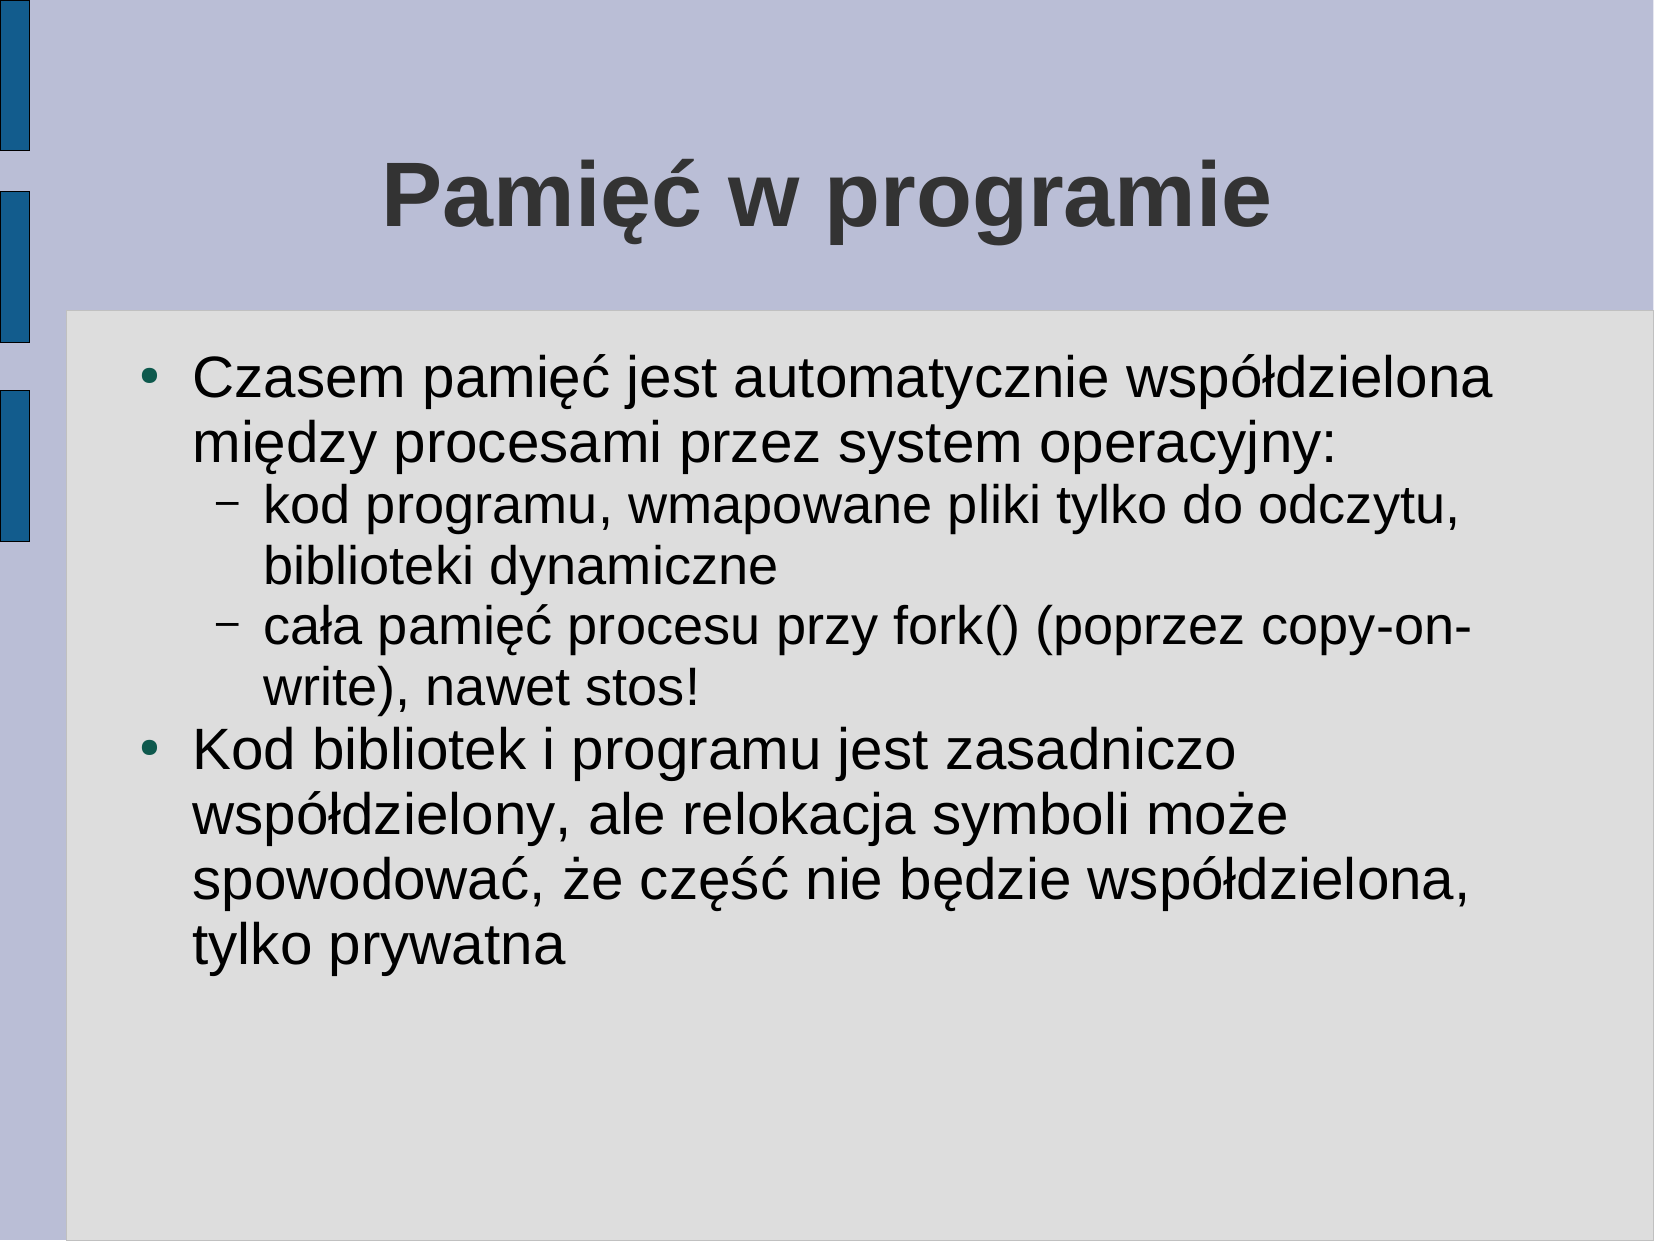

# Pamięć w programie
Czasem pamięć jest automatycznie współdzielona między procesami przez system operacyjny:
kod programu, wmapowane pliki tylko do odczytu, biblioteki dynamiczne
cała pamięć procesu przy fork() (poprzez copy-on-write), nawet stos!
Kod bibliotek i programu jest zasadniczo współdzielony, ale relokacja symboli może spowodować, że część nie będzie współdzielona, tylko prywatna